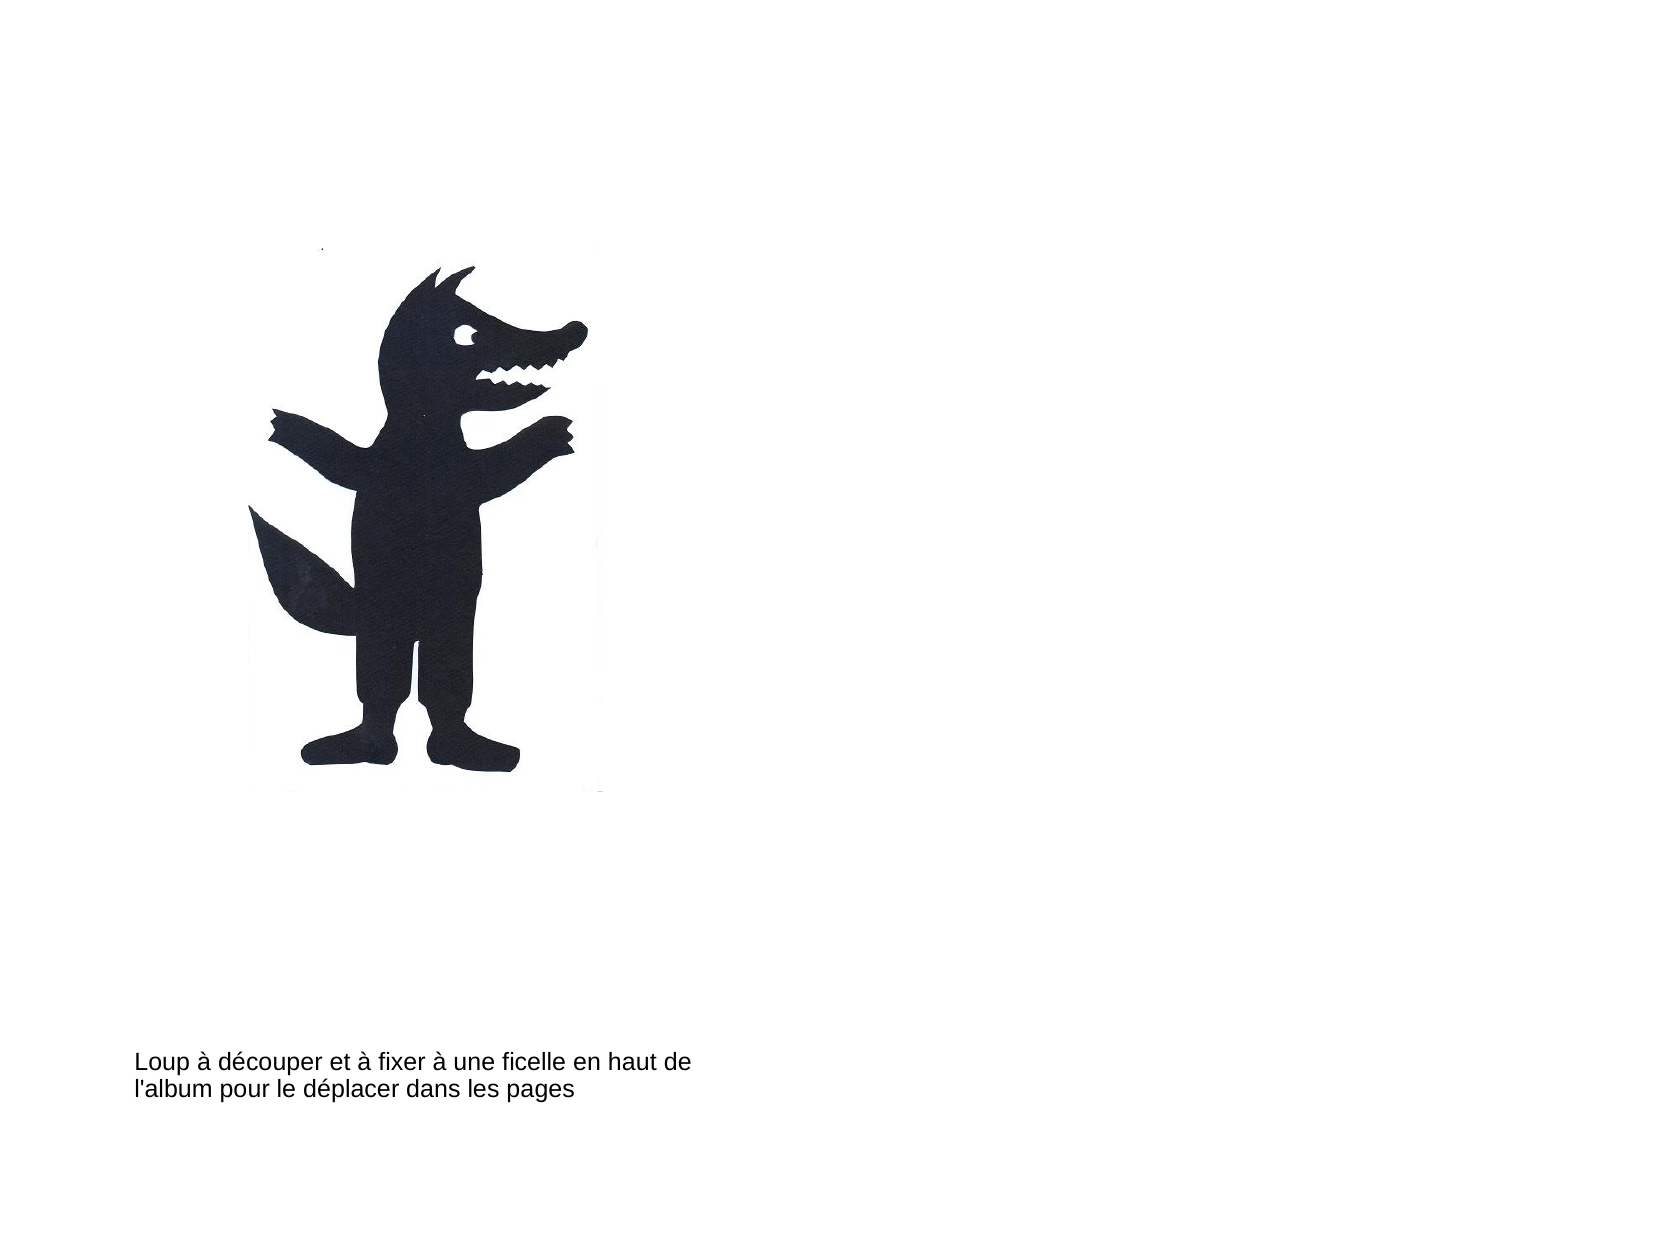

Loup à découper et à fixer à une ficelle en haut de l'album pour le déplacer dans les pages